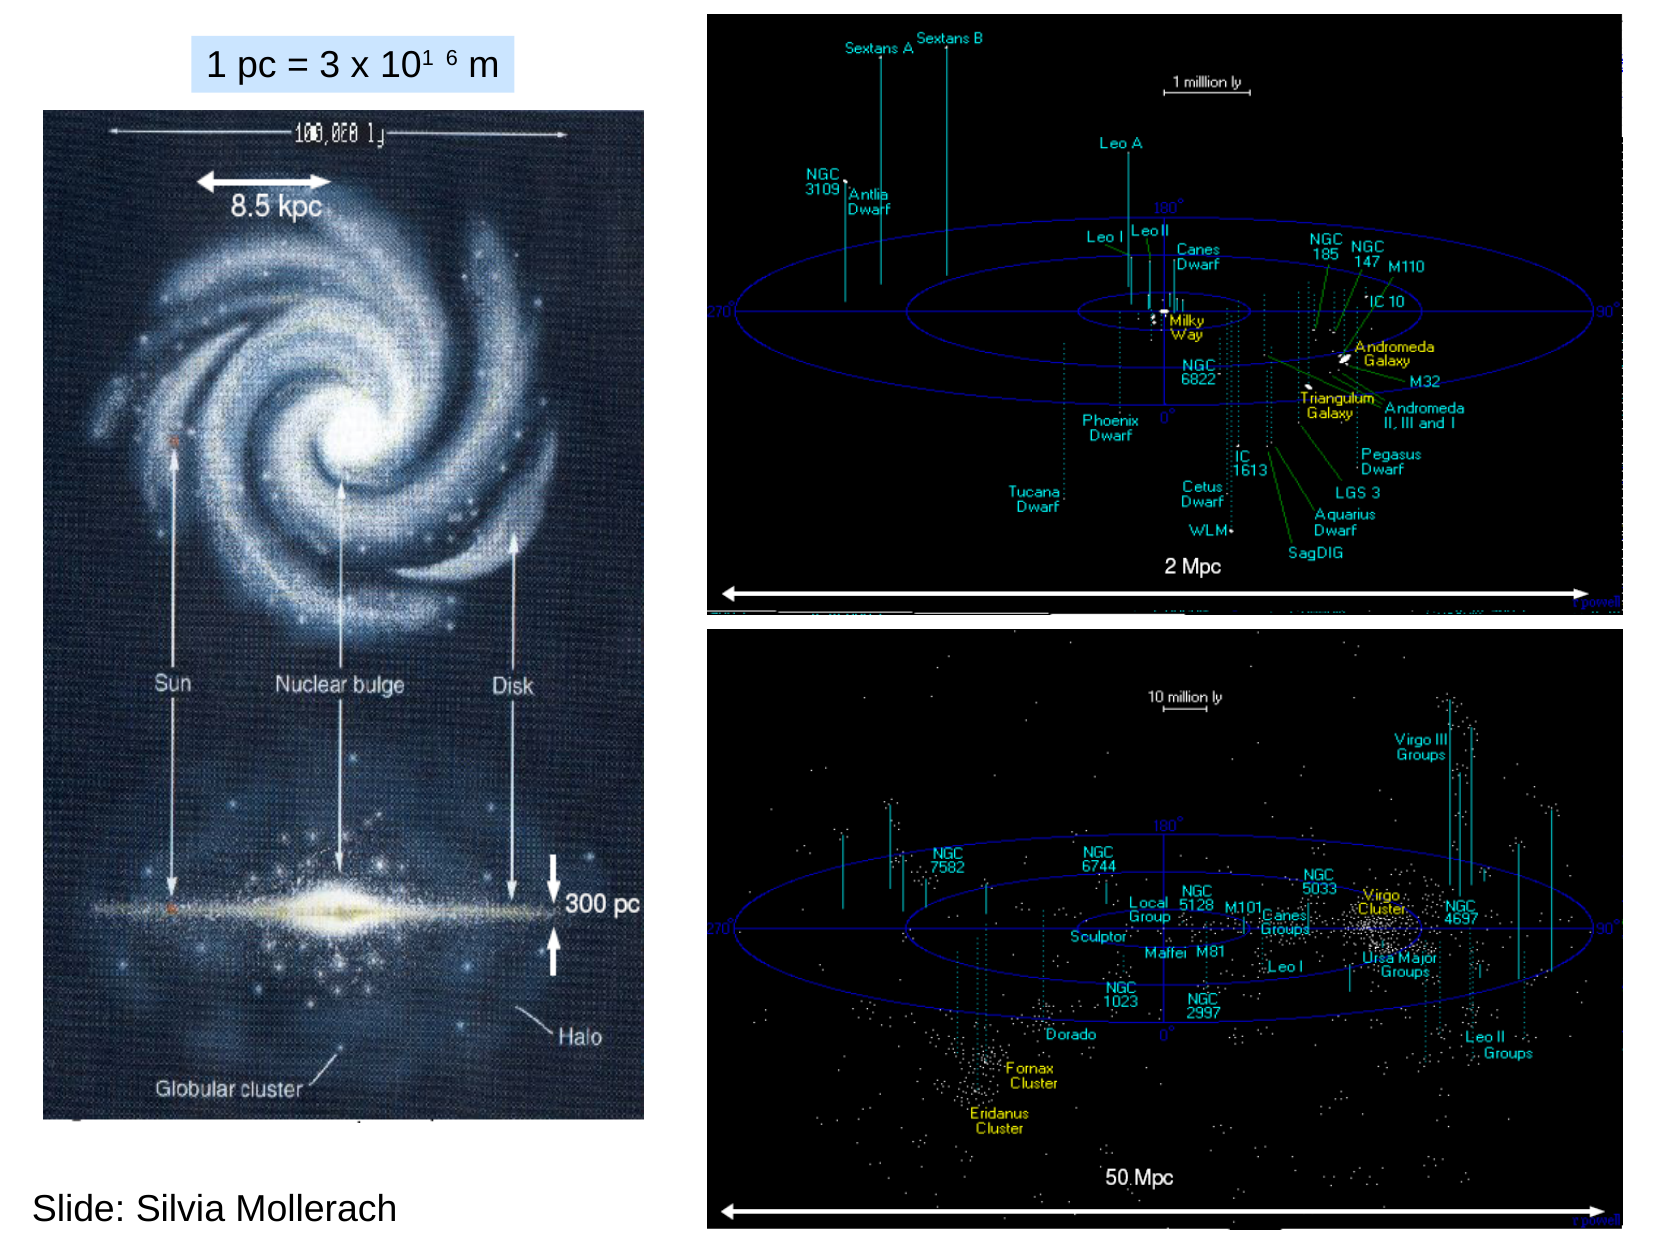

1 pc = 3 x 101 6 m
Slide: Silvia Mollerach